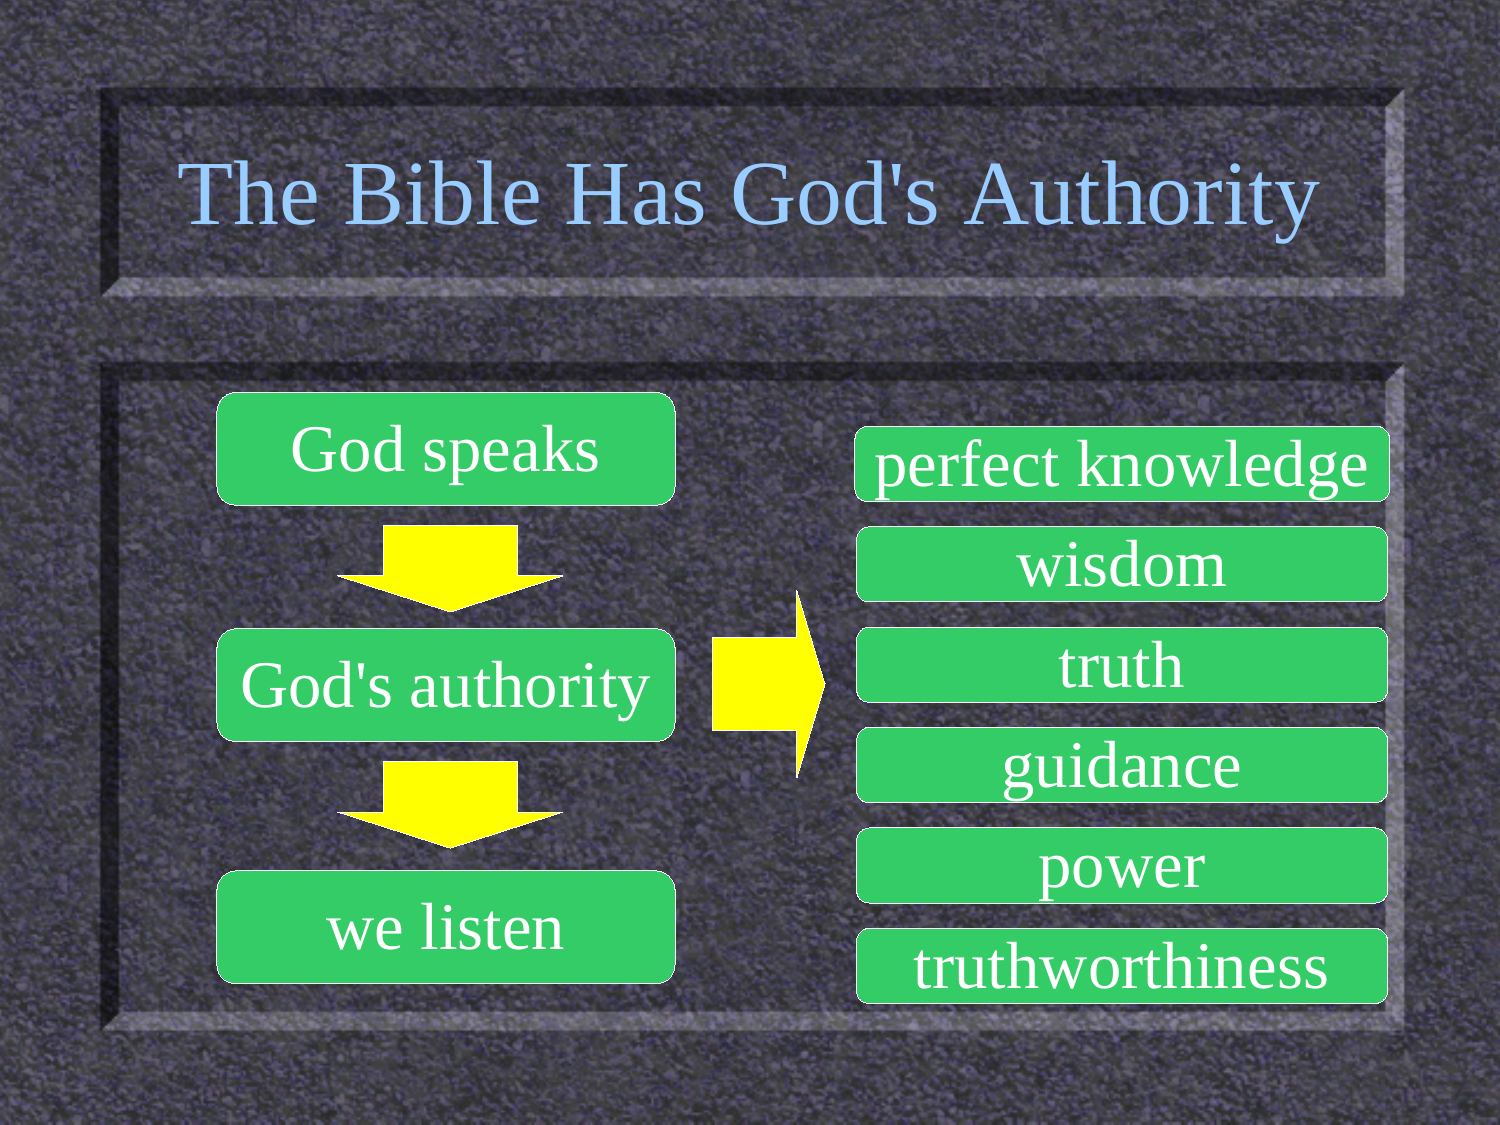

# The Bible Has God's Authority
God speaks
perfect knowledge
wisdom
truth
guidance
power
truthworthiness
God's authority
we listen